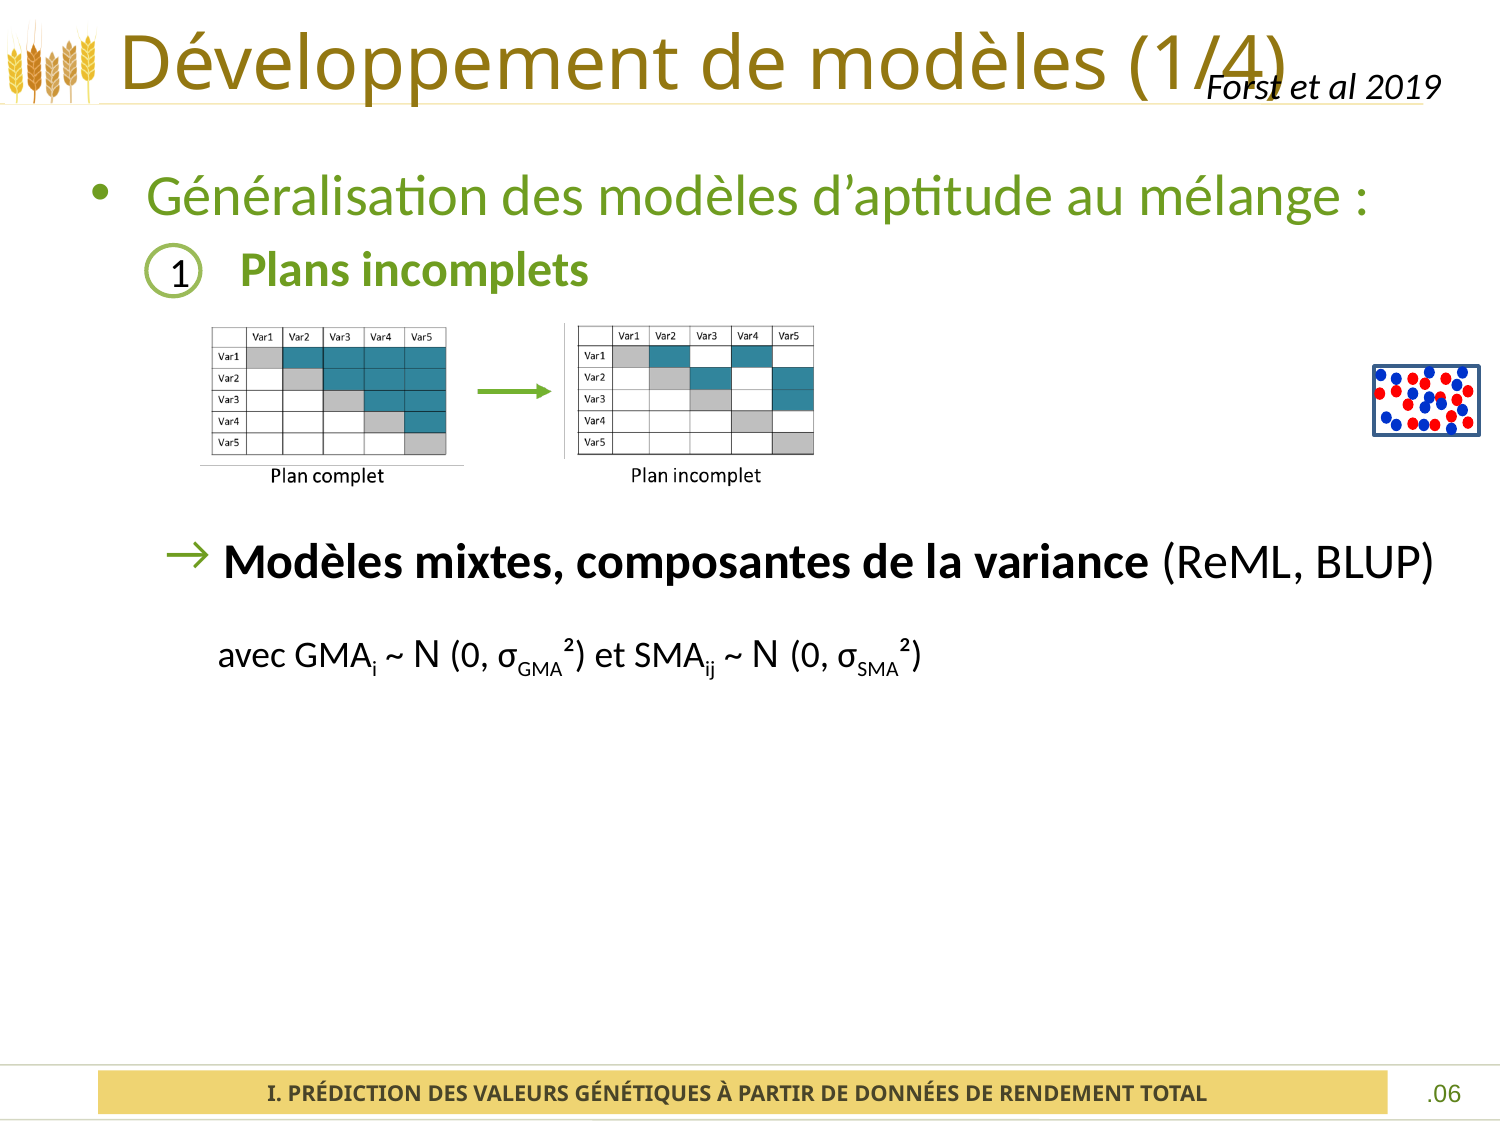

# Développement de modèles (1/4)
Forst et al 2019
Généralisation des modèles d’aptitude au mélange :
	Plans incomplets
 Modèles mixtes, composantes de la variance (ReML, BLUP)
1
avec GMAi ~ N (0, σGMA²) et SMAij ~ N (0, σSMA²)
I. PRÉDICTION DES VALEURS GÉNÉTIQUES À PARTIR DE DONNÉES DE RENDEMENT TOTAL